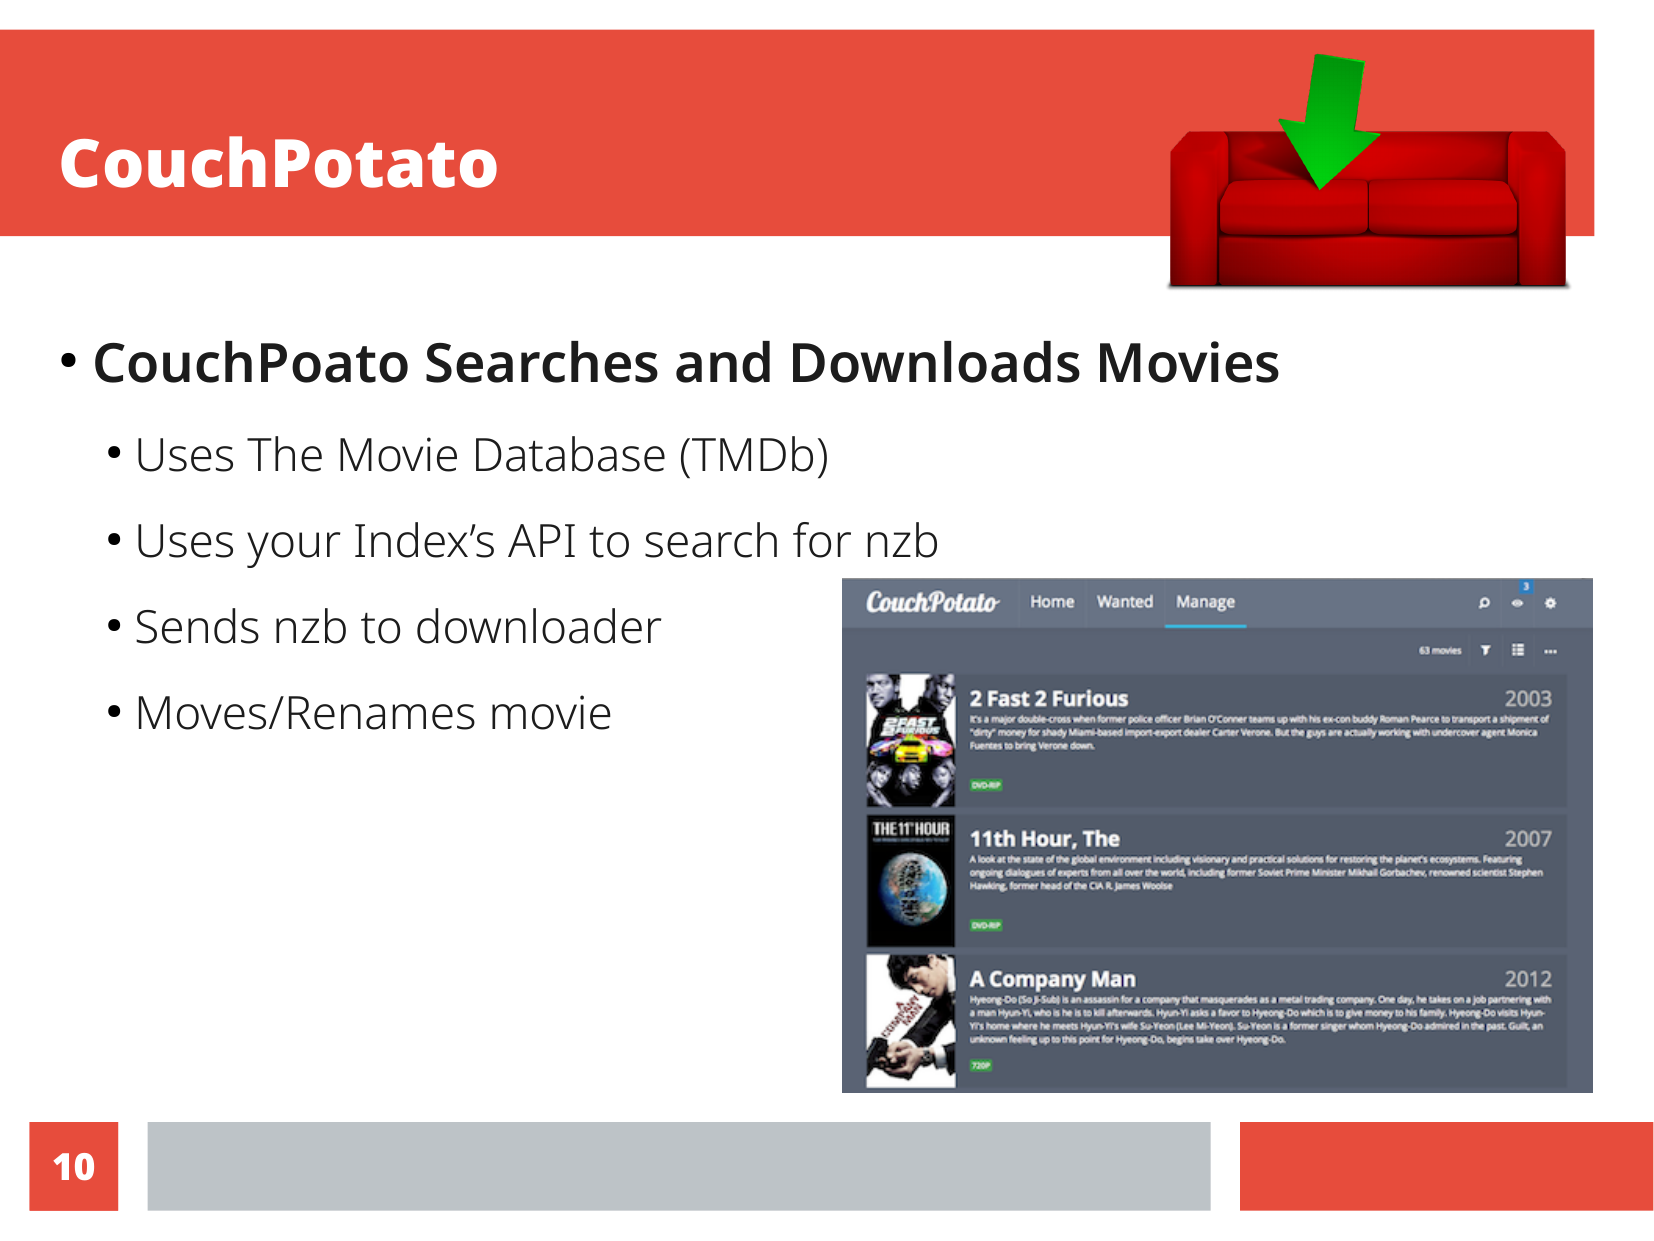

# CouchPotato
 CouchPoato Searches and Downloads Movies
 Uses The Movie Database (TMDb)
 Uses your Index’s API to search for nzb
 Sends nzb to downloader
 Moves/Renames movie
10